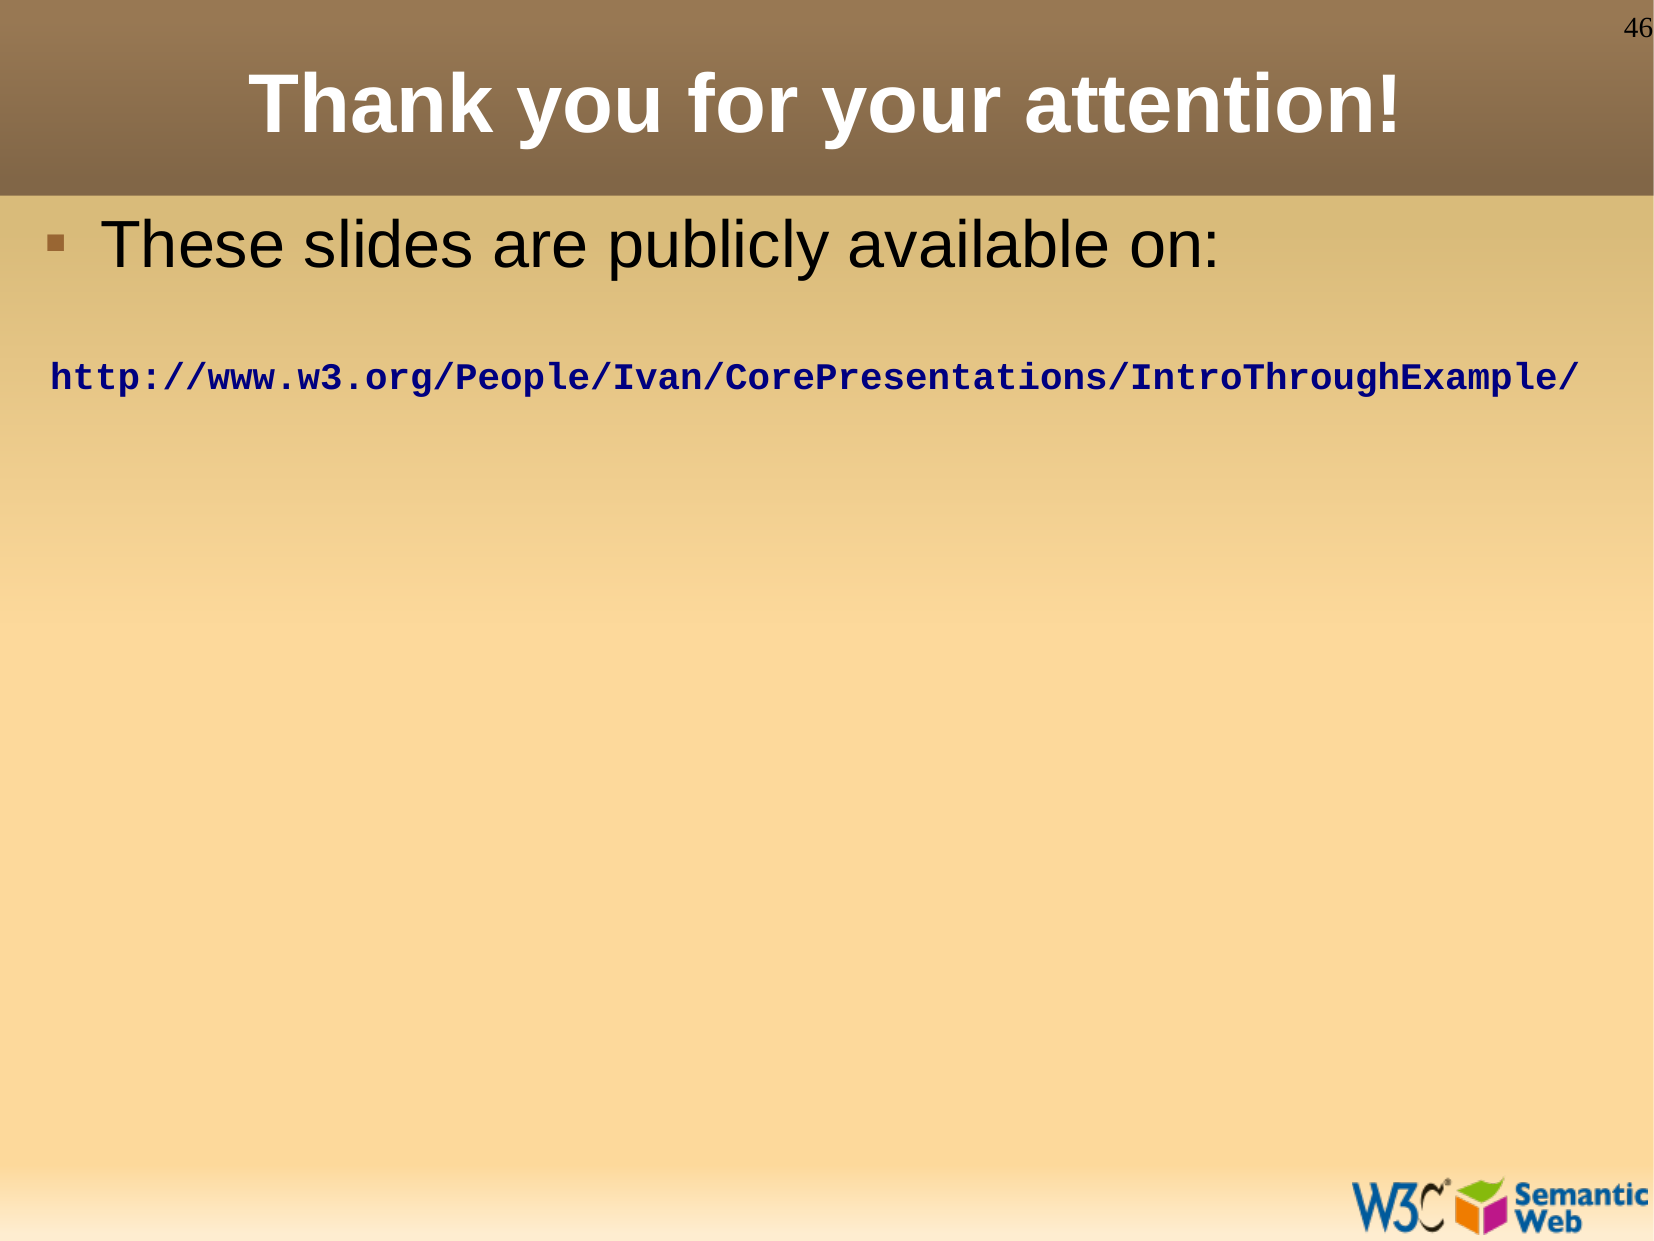

# Thank you for your attention!
46
These slides are publicly available on:
http://www.w3.org/People/Ivan/CorePresentations/IntroThroughExample/